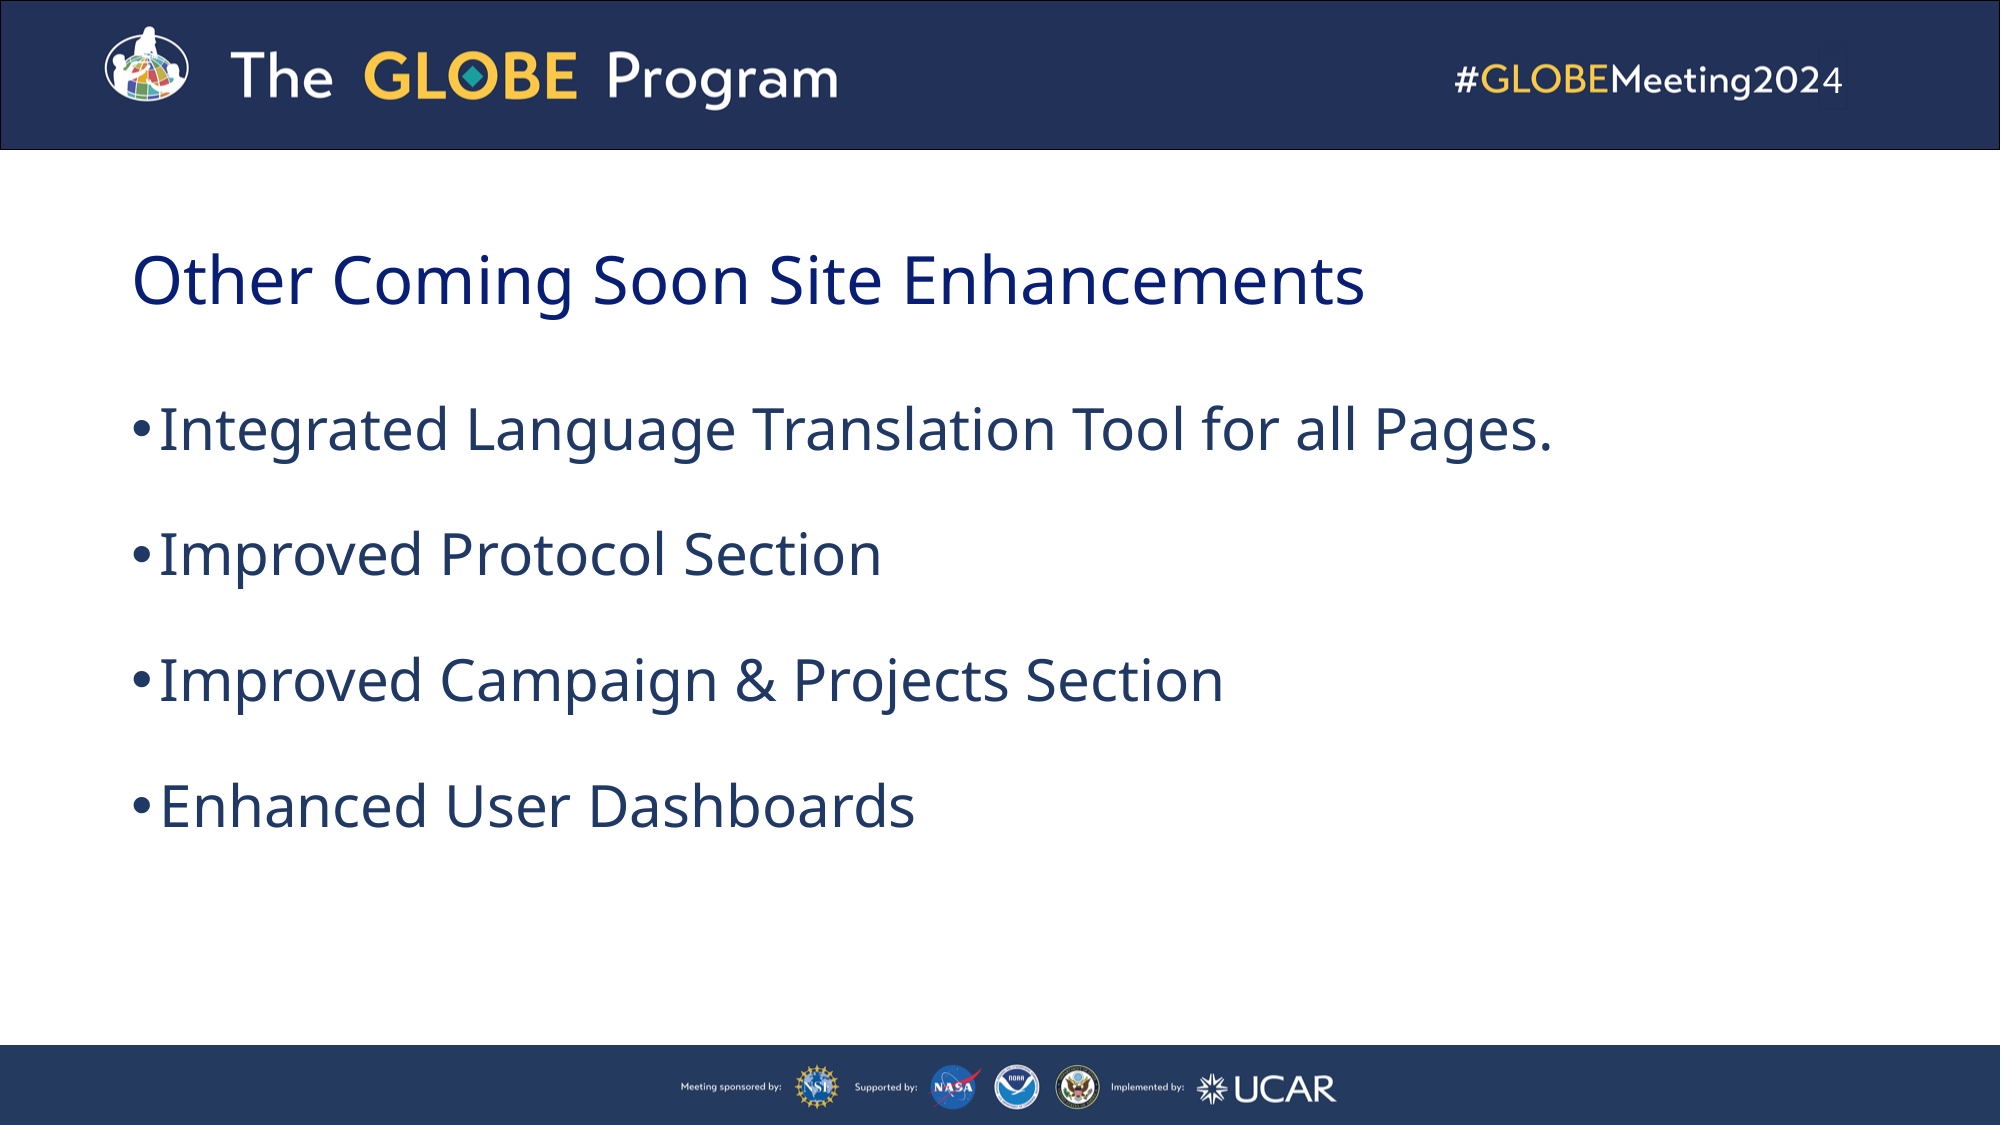

# Other Coming Soon Site Enhancements
Integrated Language Translation Tool for all Pages.
Improved Protocol Section
Improved Campaign & Projects Section
Enhanced User Dashboards